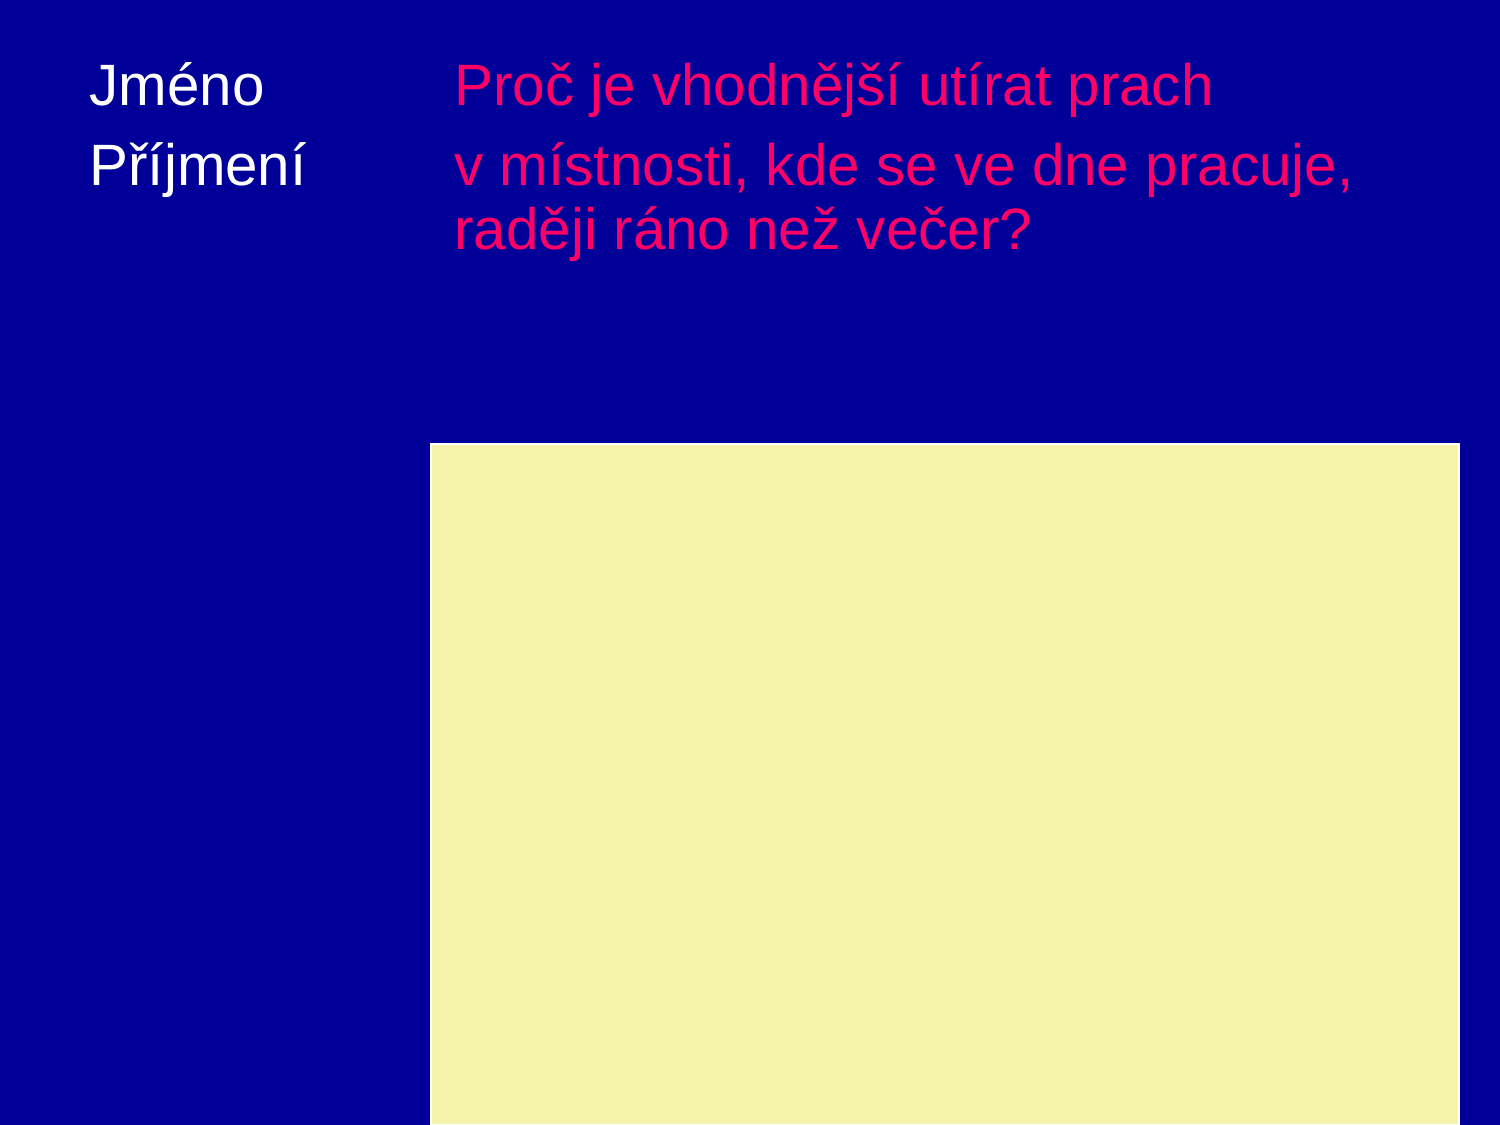

Jméno
Příjmení
Proč je vhodnější utírat prach
v místnosti, kde se ve dne pracuje, raději ráno než večer?
Pohybem vzduchu se během dne prach víří,
přes noc se usadí a ráno je ho možno téměř všechen prachovkou setřít.